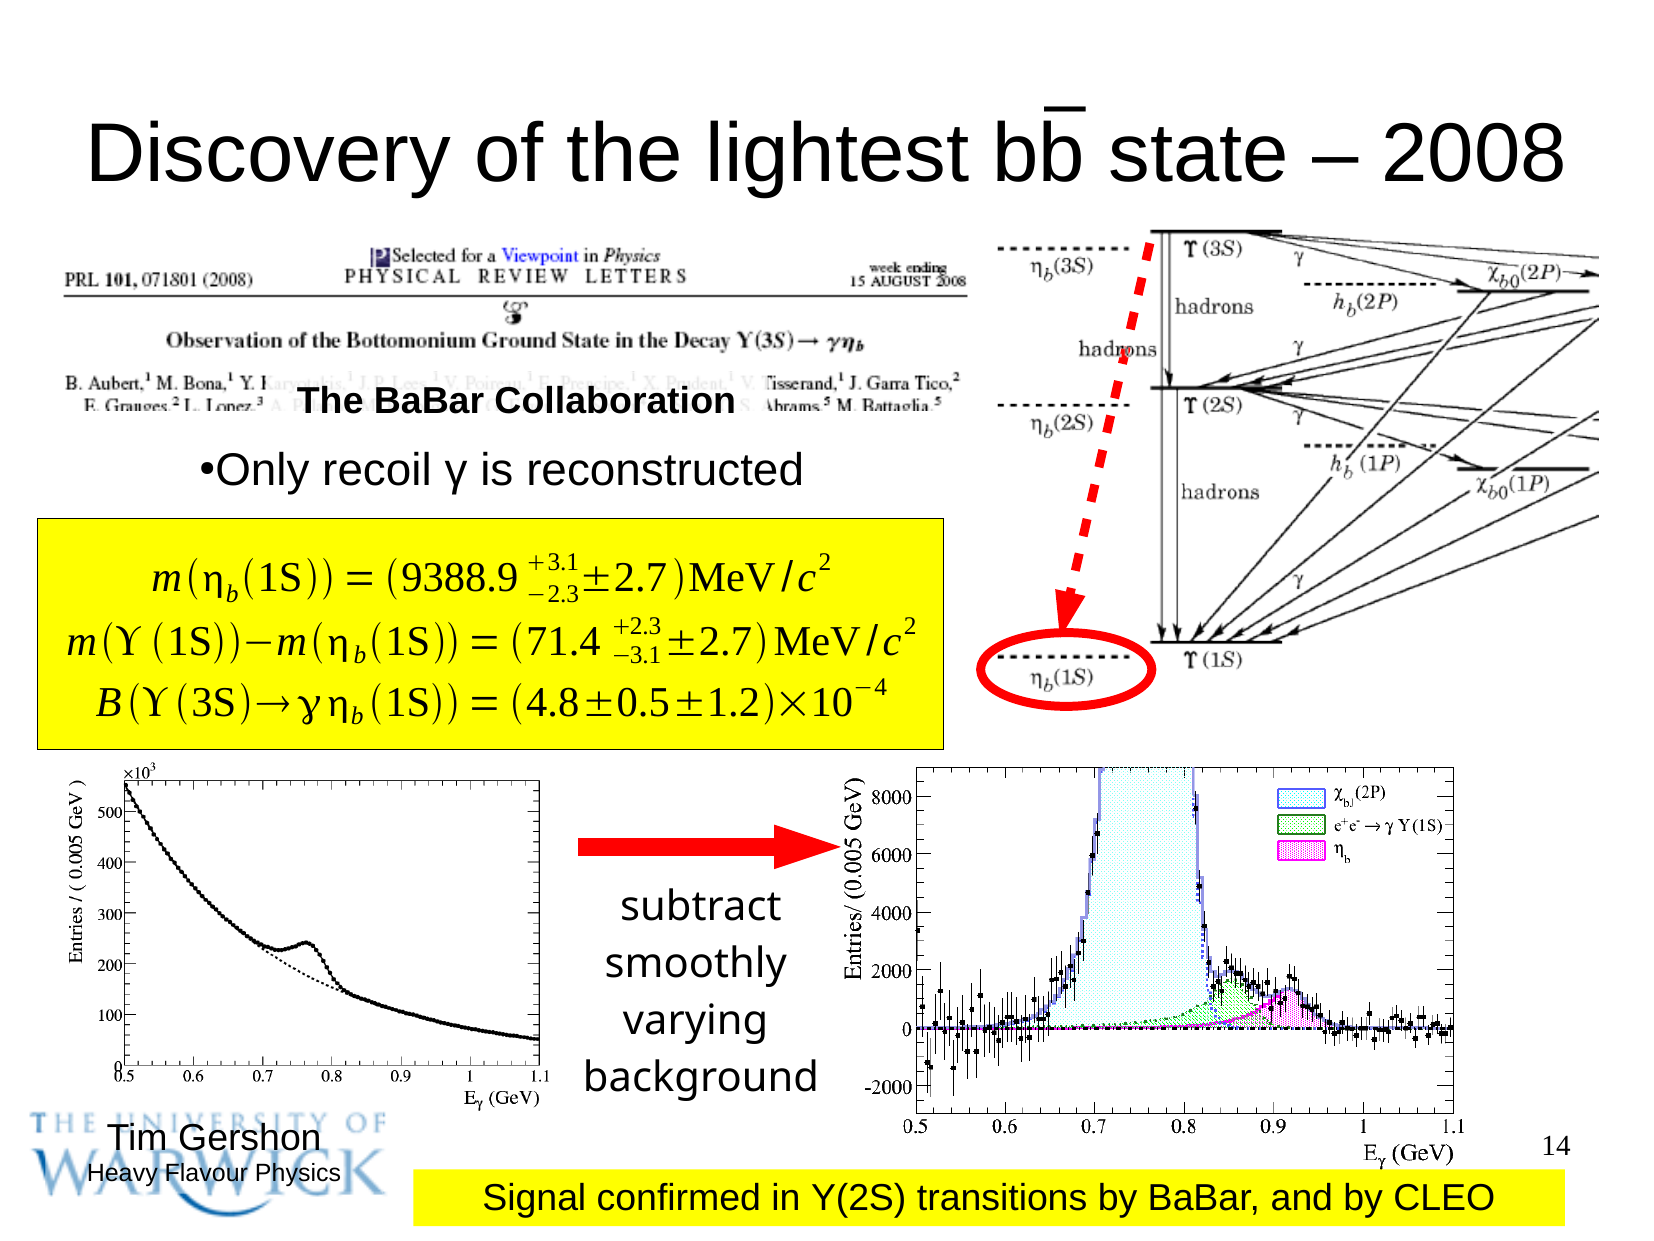

–
# Discovery of the lightest bb state – 2008
The BaBar Collaboration
Only recoil γ is reconstructed
subtract
smoothly
varying
background
Tim Gershon
Heavy Flavour Physics
14
Signal confirmed in Υ(2S) transitions by BaBar, and by CLEO